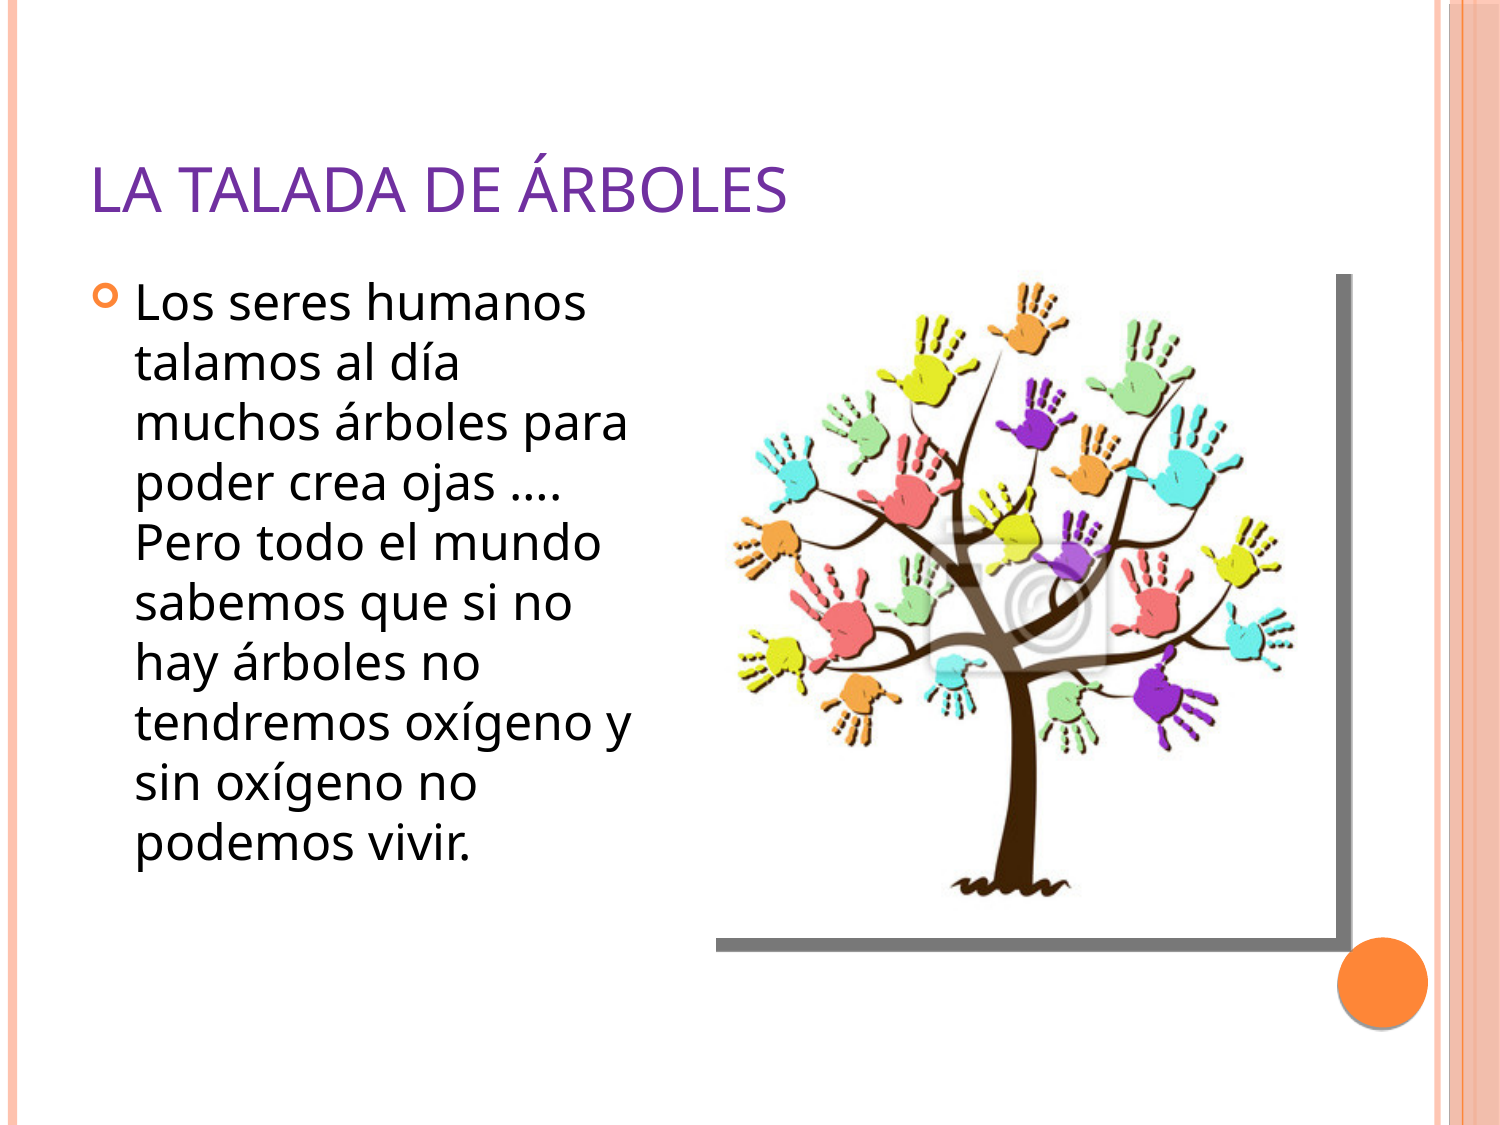

# LA TALADA DE ÁRBOLES
Los seres humanos talamos al día muchos árboles para poder crea ojas …. Pero todo el mundo sabemos que si no hay árboles no tendremos oxígeno y sin oxígeno no podemos vivir.